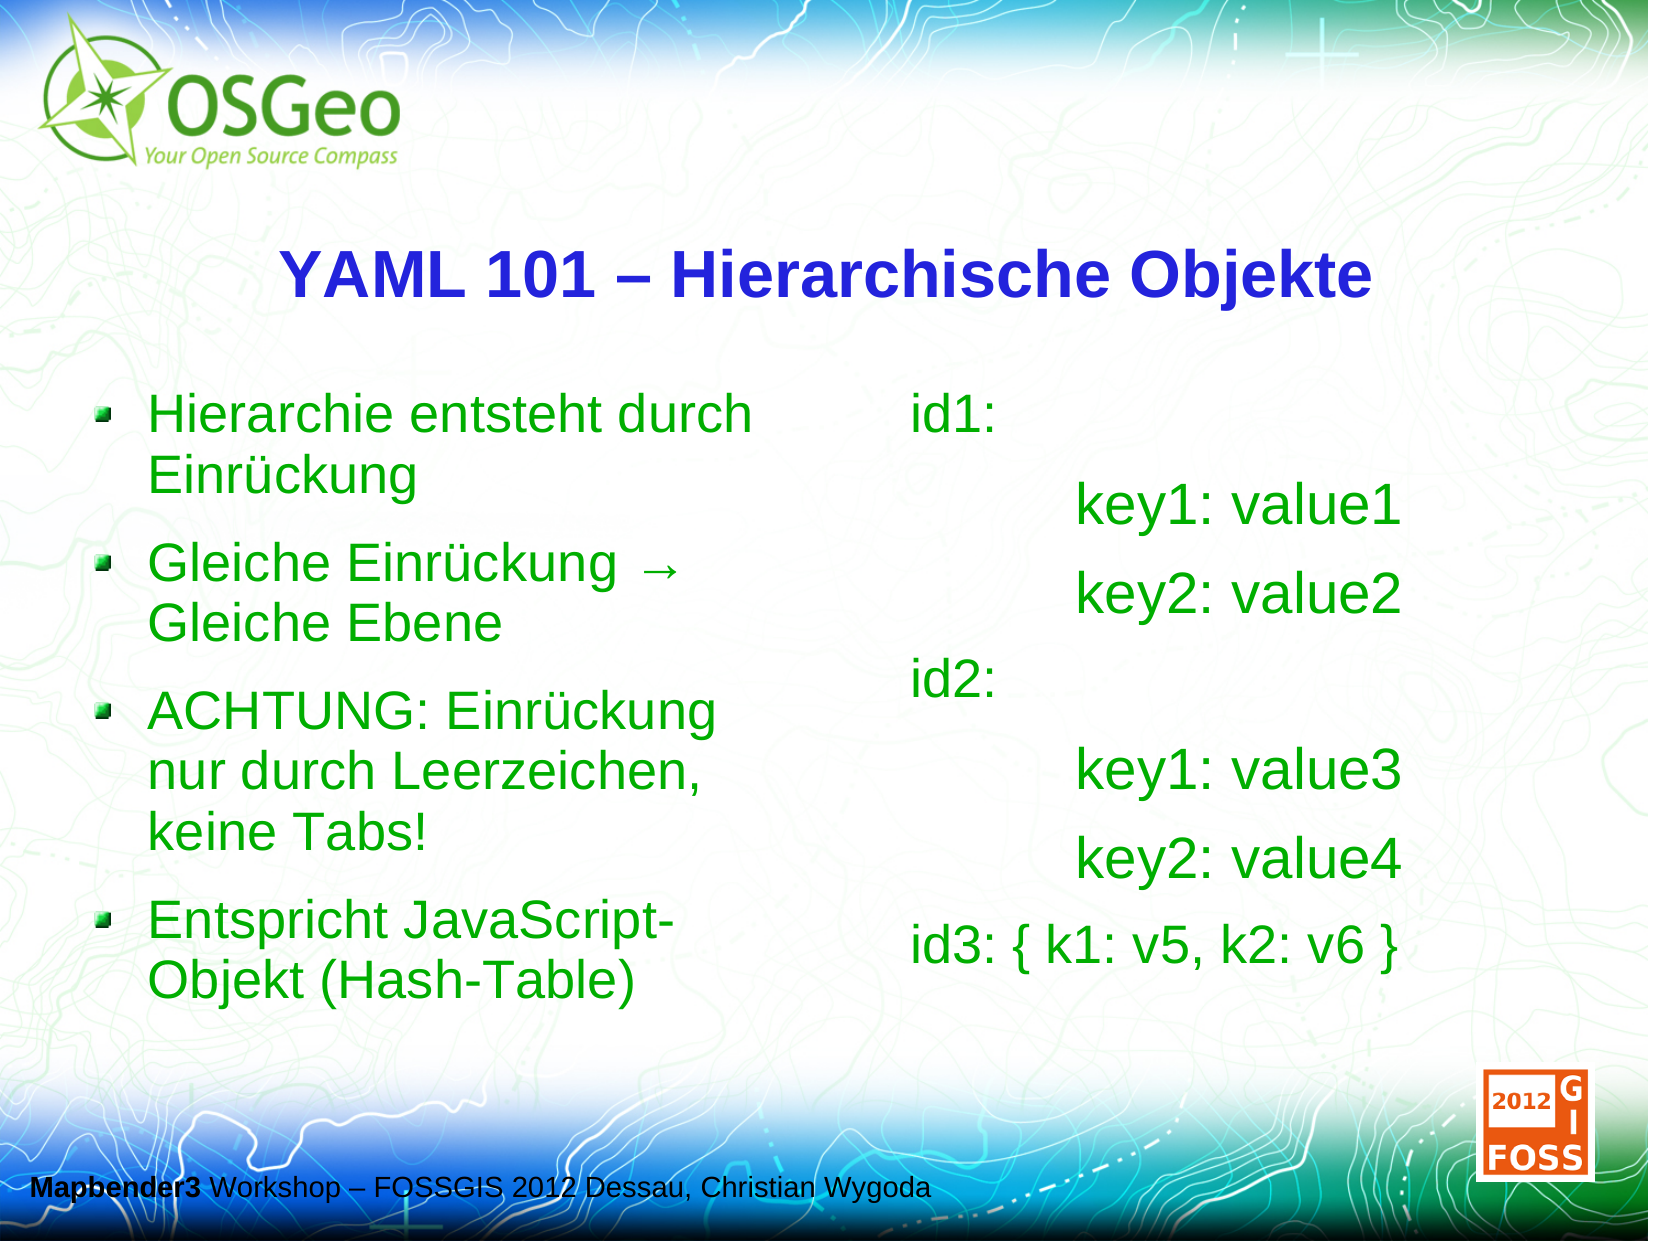

# YAML 101 – Hierarchische Objekte
Hierarchie entsteht durch Einrückung
Gleiche Einrückung → Gleiche Ebene
ACHTUNG: Einrückung nur durch Leerzeichen, keine Tabs!
Entspricht JavaScript-Objekt (Hash-Table)
id1:
key1: value1
key2: value2
id2:
key1: value3
key2: value4
id3: { k1: v5, k2: v6 }